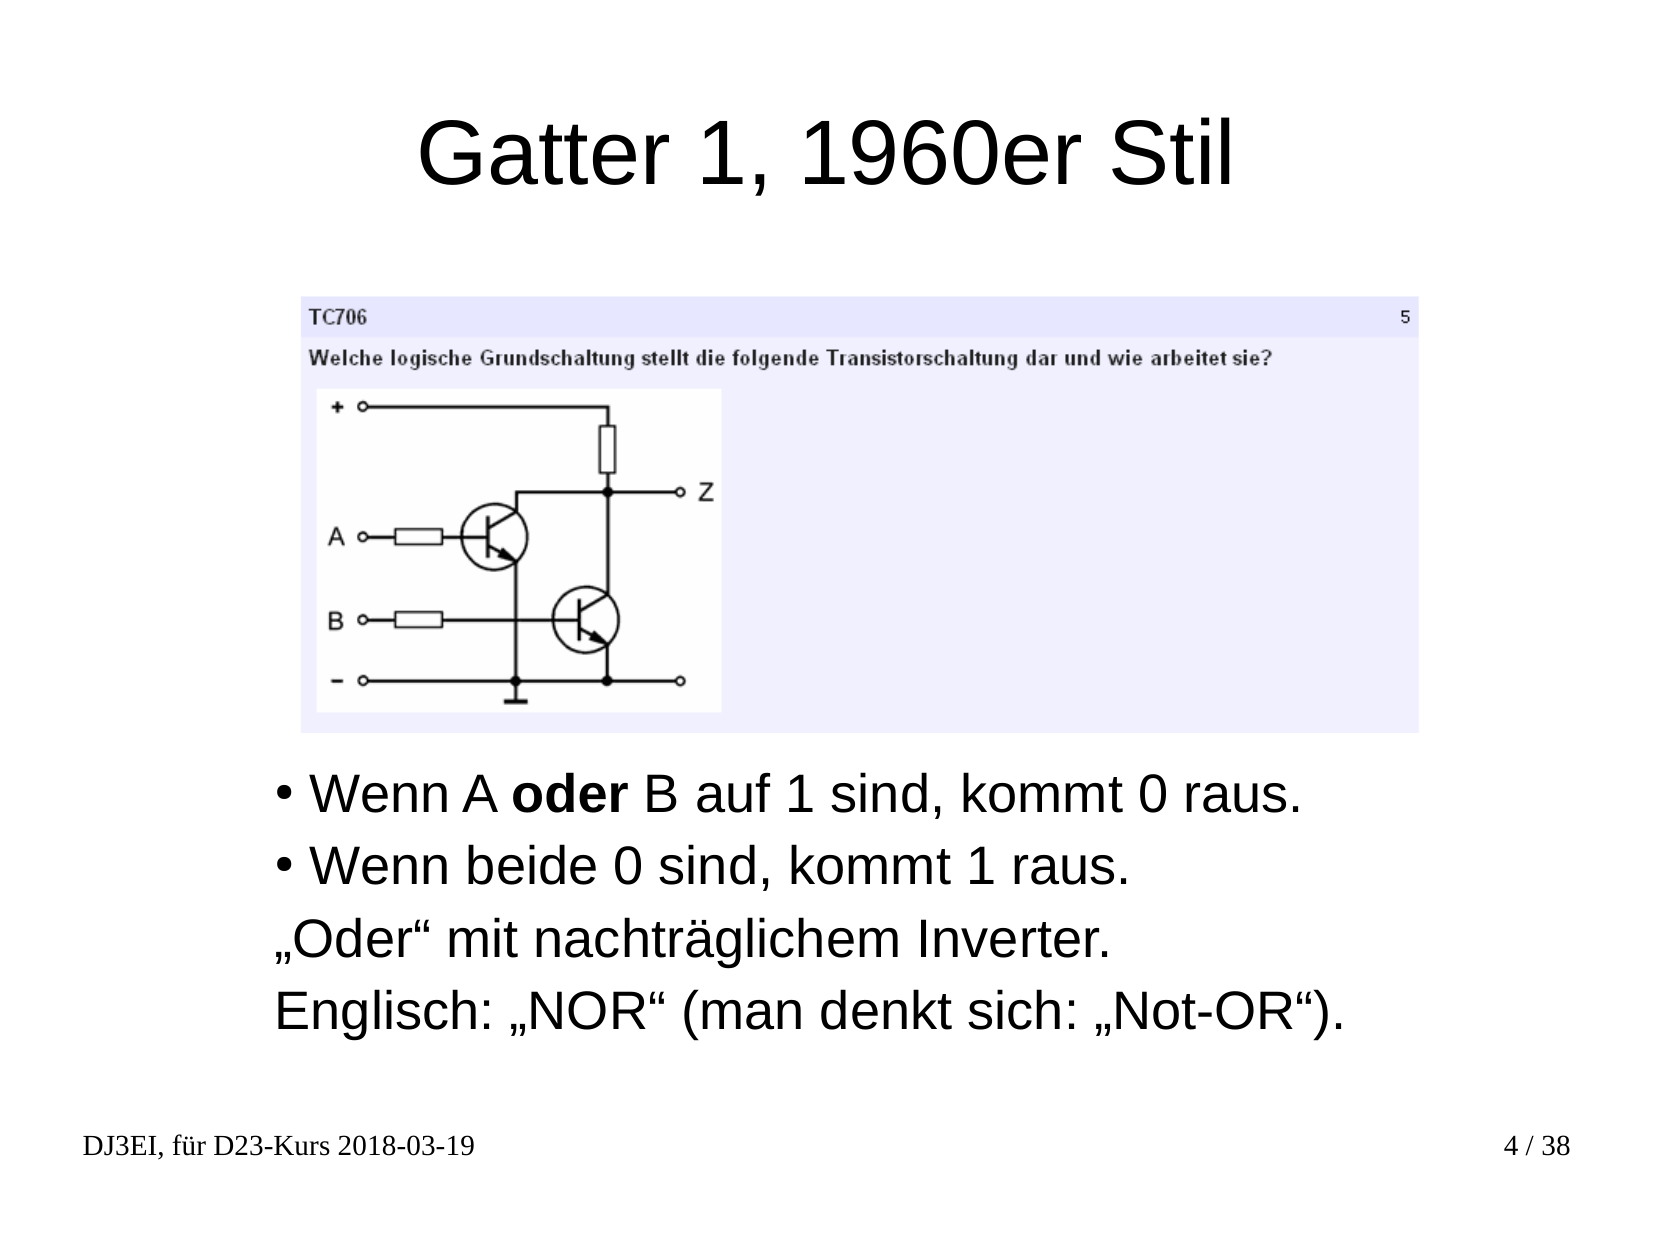

# Gatter 1, 1960er Stil
Wenn A oder B auf 1 sind, kommt 0 raus.
Wenn beide 0 sind, kommt 1 raus.
„Oder“ mit nachträglichem Inverter.
Englisch: „NOR“ (man denkt sich: „Not-OR“).
4